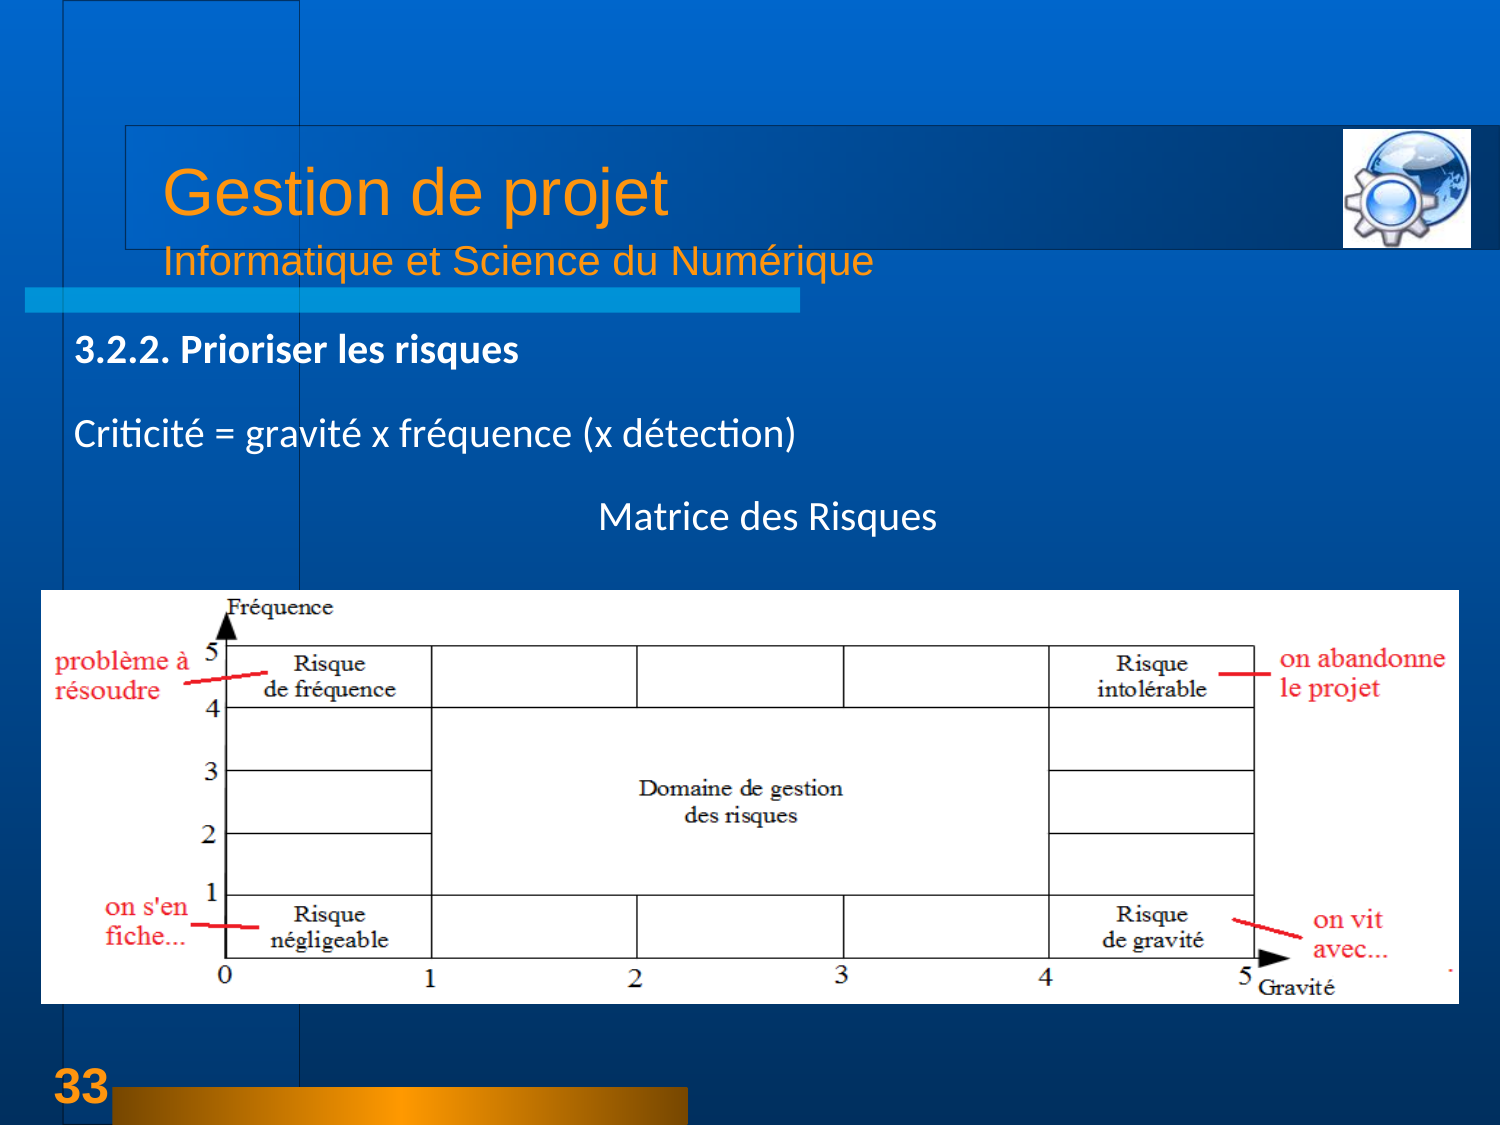

3.2.2. Prioriser les risques
Criticité = gravité x fréquence (x détection)
Matrice des Risques